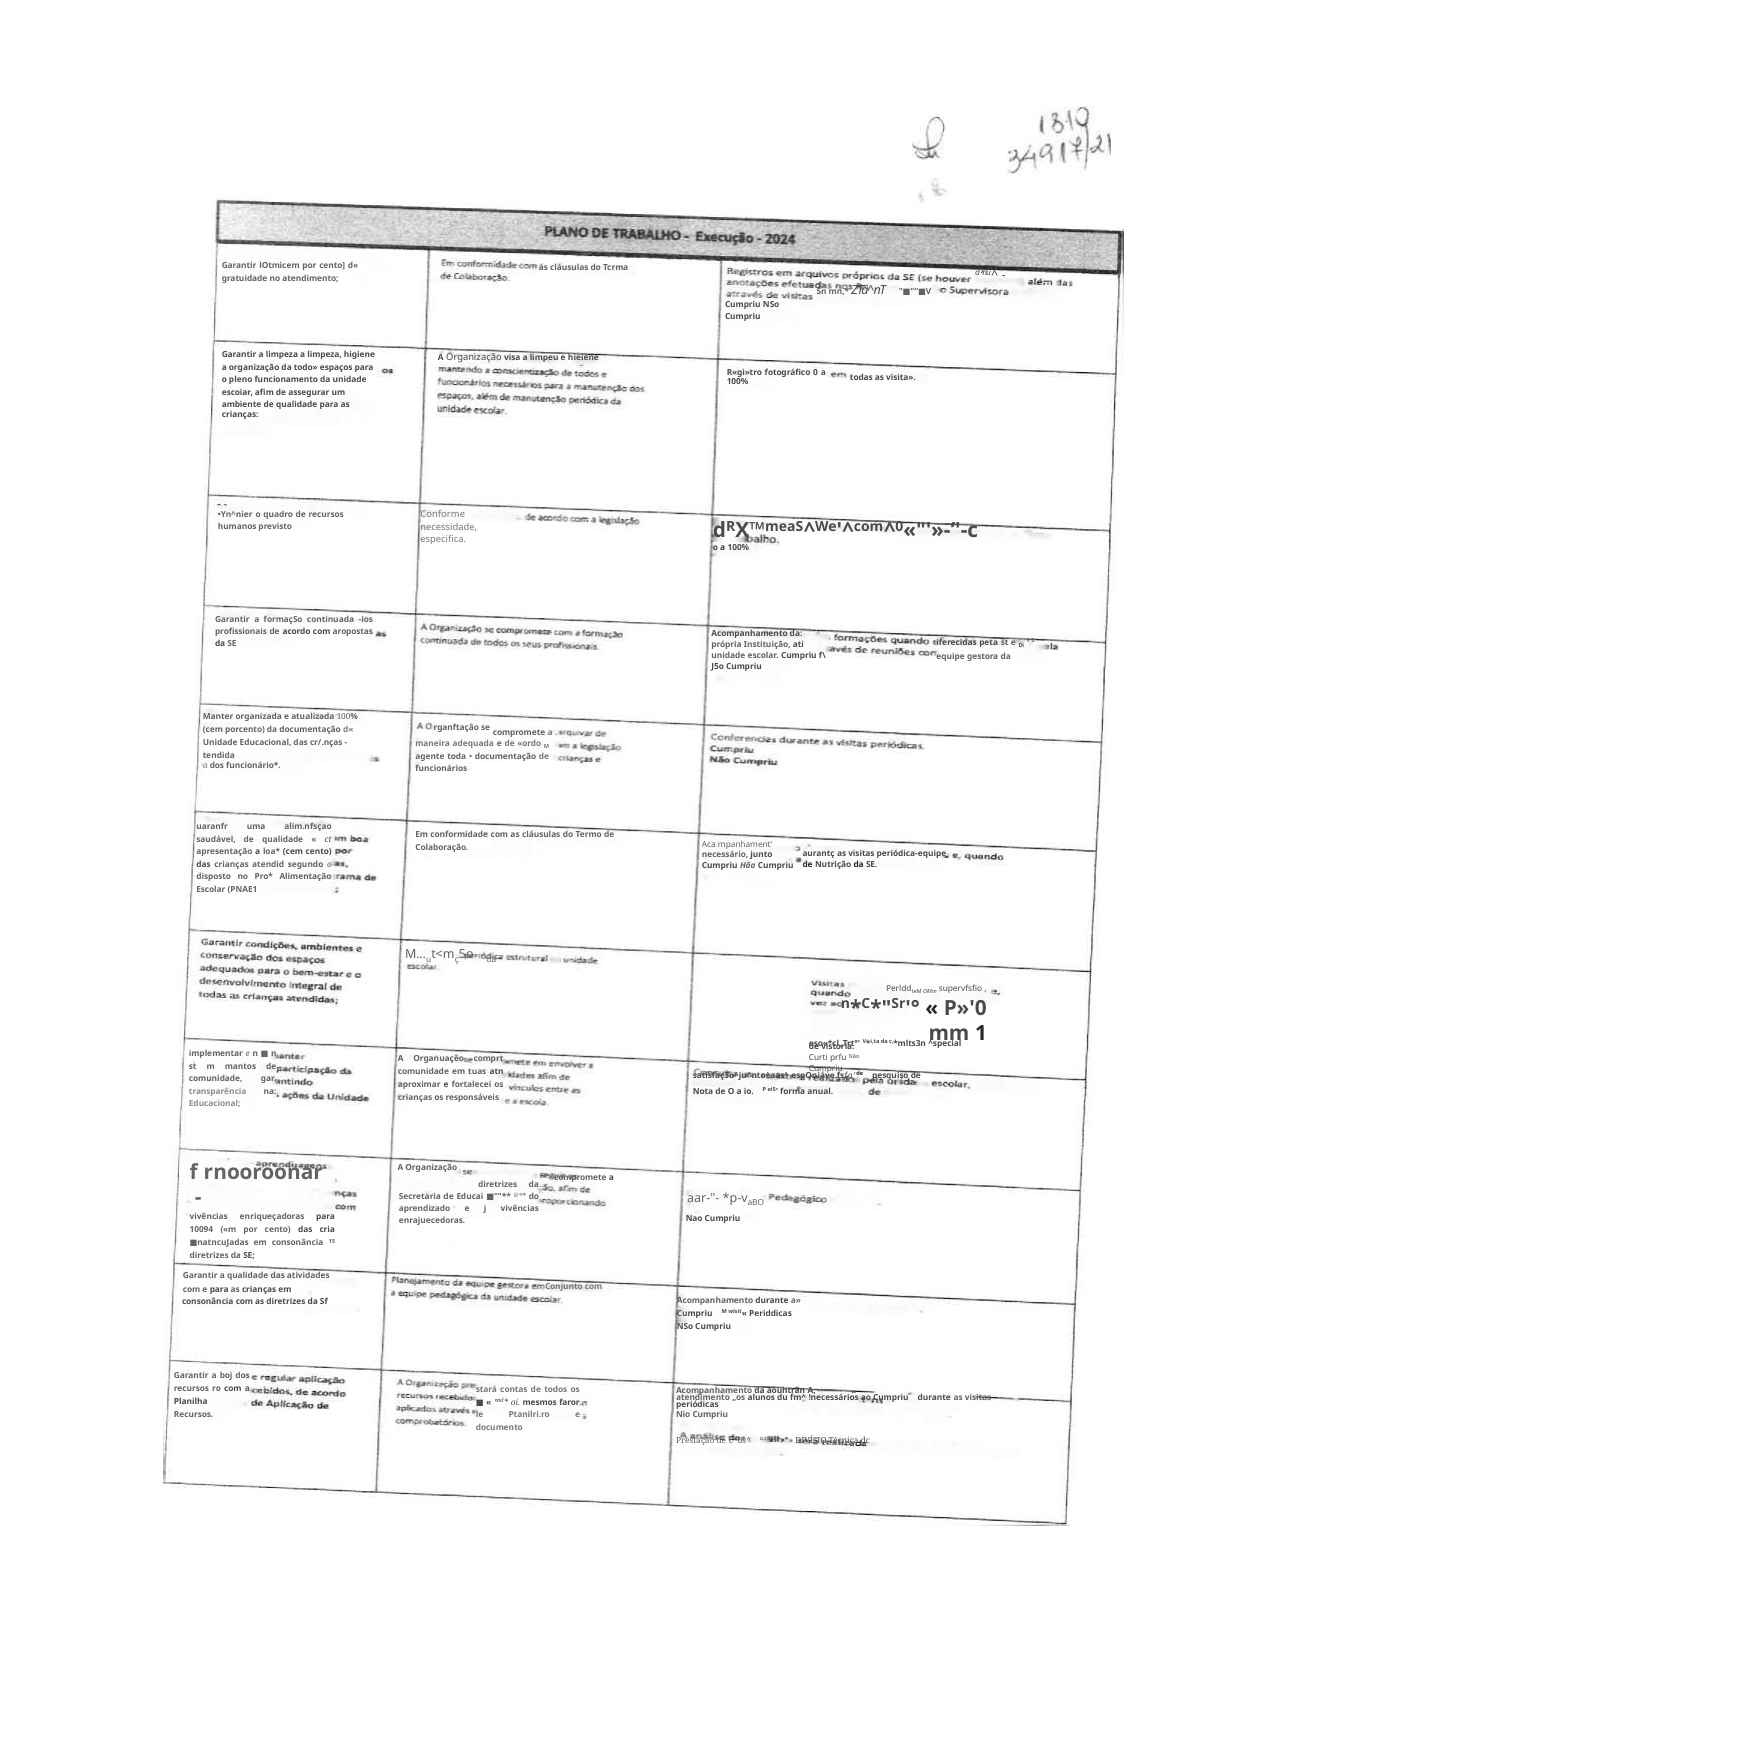

Garantir lOtmicem por cento] d« gratuidade no atendimento;
ás cláusulas do Tcrma
d‘nü^ -
Sn mn,* ZTã^nT "■"“■V
Cumpriu NSo Cumpriu
Garantir a limpeza a limpeza, higiene a organização da todo» espaços para o pleno funcionamento da unidade escoiar, afim de assegurar um ambiente de qualidade para as
crianças:
A Organização visa a limpeu e hieiene
R«gi»tro fotográfico 0 a 100%
todas as visita».
•Yn^nier o quadro de recursos humanos previsto
Conforme necessidade, especifica.
dRX™meaS^We'^com^0«"'»-’'-c
o a 100%
Garantir a formaçSo continuada -ios profissionais de acordo com aropostas da SE
Acompanhamento da: própria Instituição, ati unidade escolar. Cumpriu f\J5o Cumpriu
iferecidas peta st e Di 1 3 equipe gestora da
Manter organizada e atualizada 100% (cem porcento) da documentação d« Unidade Educacional, das cr/.nças -tendida
a dos funcionário*.
rganftaçâo se
compromete a .
maneira adequada e de «ordo M agente toda • documentação de funcionários
uaranfr uma alim.nfsçao saudável, de qualidade « ct apresentação a loa* (cem cento) das crianças atendid segundo o disposto no Pro* Alimentação Escolar (PNAE1
Em conformidade com as cláusulas do Termo de Colaboração.
Aca mpanhament' necessário, junto Cumpriu Hãa Cumpriu
aurantç as visitas periódica-equipe de Nutrição da SE.
M...ut<mç5o da
PerlddteM OMm supervfsfio ,
n*C*"Sr'° « P»'0 mm 1
eso«*cl„Trt°' V*i,ta da c,*mlts3n ^special de vistoria.
Curti prfu Nâo Cumpriu
implementar e n ■ n st m mantos de comunidade, gar. transparência na: Educacional;
A Organuaçêo comprt comunidade em tuas atn aproximar e fortalecei os crianças os responsáveis
satísfaç3o^ju^nto^aas^ espOniáve.fsfo'de pesquiso de
Nota de O a io. P ei5' forma anual.
f rnooroonar -
vivências enriqueçadoras para 10094 («m por cento) das cria ■natncuJadas em consonância 15 diretrizes da SE;
A Organização
compromete a
diretrizes da Secretaria de Educai ■""** l0°* do aprendizado e j vivências enrajuecedoras.
aar-"- *p-vaBO
Nao Cumpriu
Garantir a qualidade das atividades
Conjunto com
com e para as crianças em
Acompanhamento durante a»
Cumpriu M wísit« Periddicas
NSo Cumpriu
consonância com as diretrizes da Sf
Garantir a boj dos recursos ro com a Planilha
Recursos.
stará contas de todos os ■ « °nd* oi. mesmos faror le Ptanilri.ro e documento
Acompanhamento da aouhtrãn a, --------- ..
atendimento „os alunos du fm^ !necessários ao Cumpriu durante as visitas periódicas
Nio Cumpriu
Prestação de C^as^ a,rBués •*» DIvísIq Técnica dc